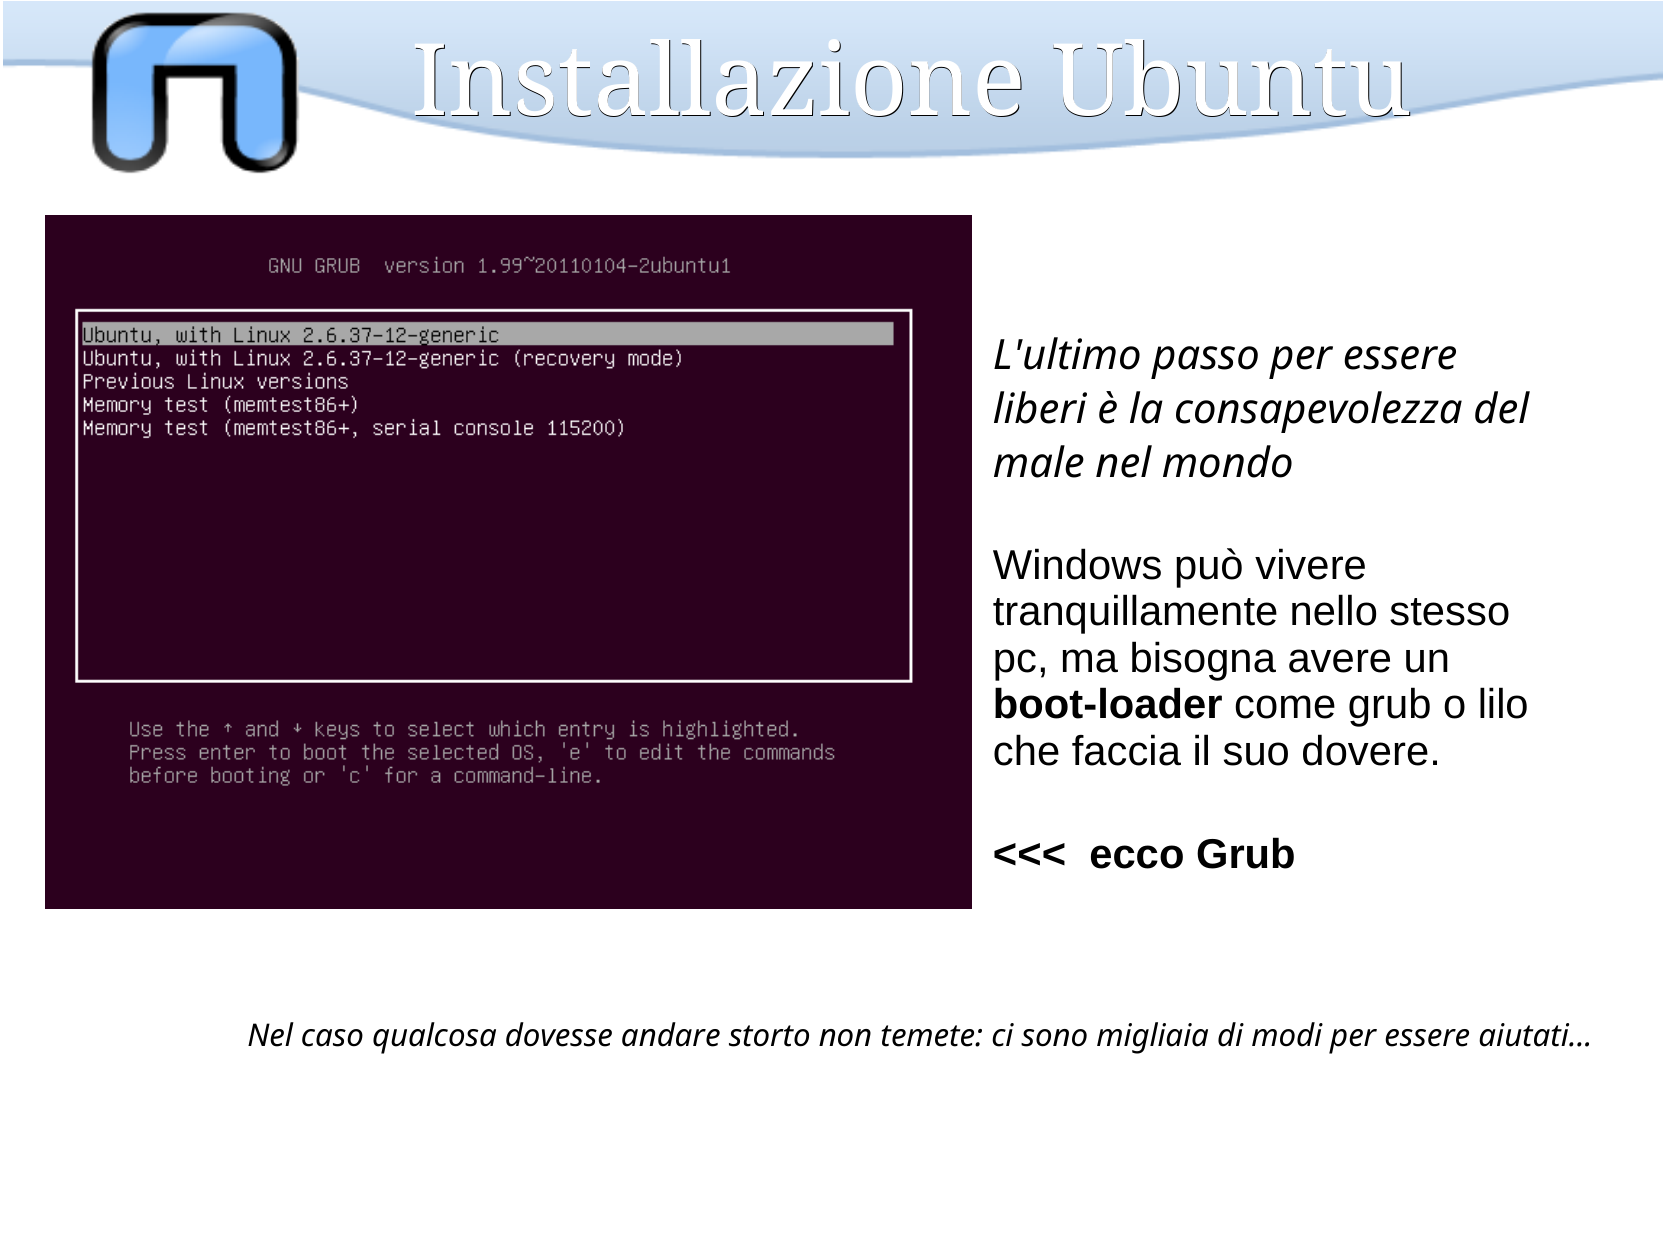

Installazione Ubuntu
Boot Loader
L'ultimo passo per essere liberi è la consapevolezza del male nel mondo
Windows può vivere tranquillamente nello stesso pc, ma bisogna avere un boot-loader come grub o lilo che faccia il suo dovere.
<<< ecco Grub
Nel caso qualcosa dovesse andare storto non temete: ci sono migliaia di modi per essere aiutati...